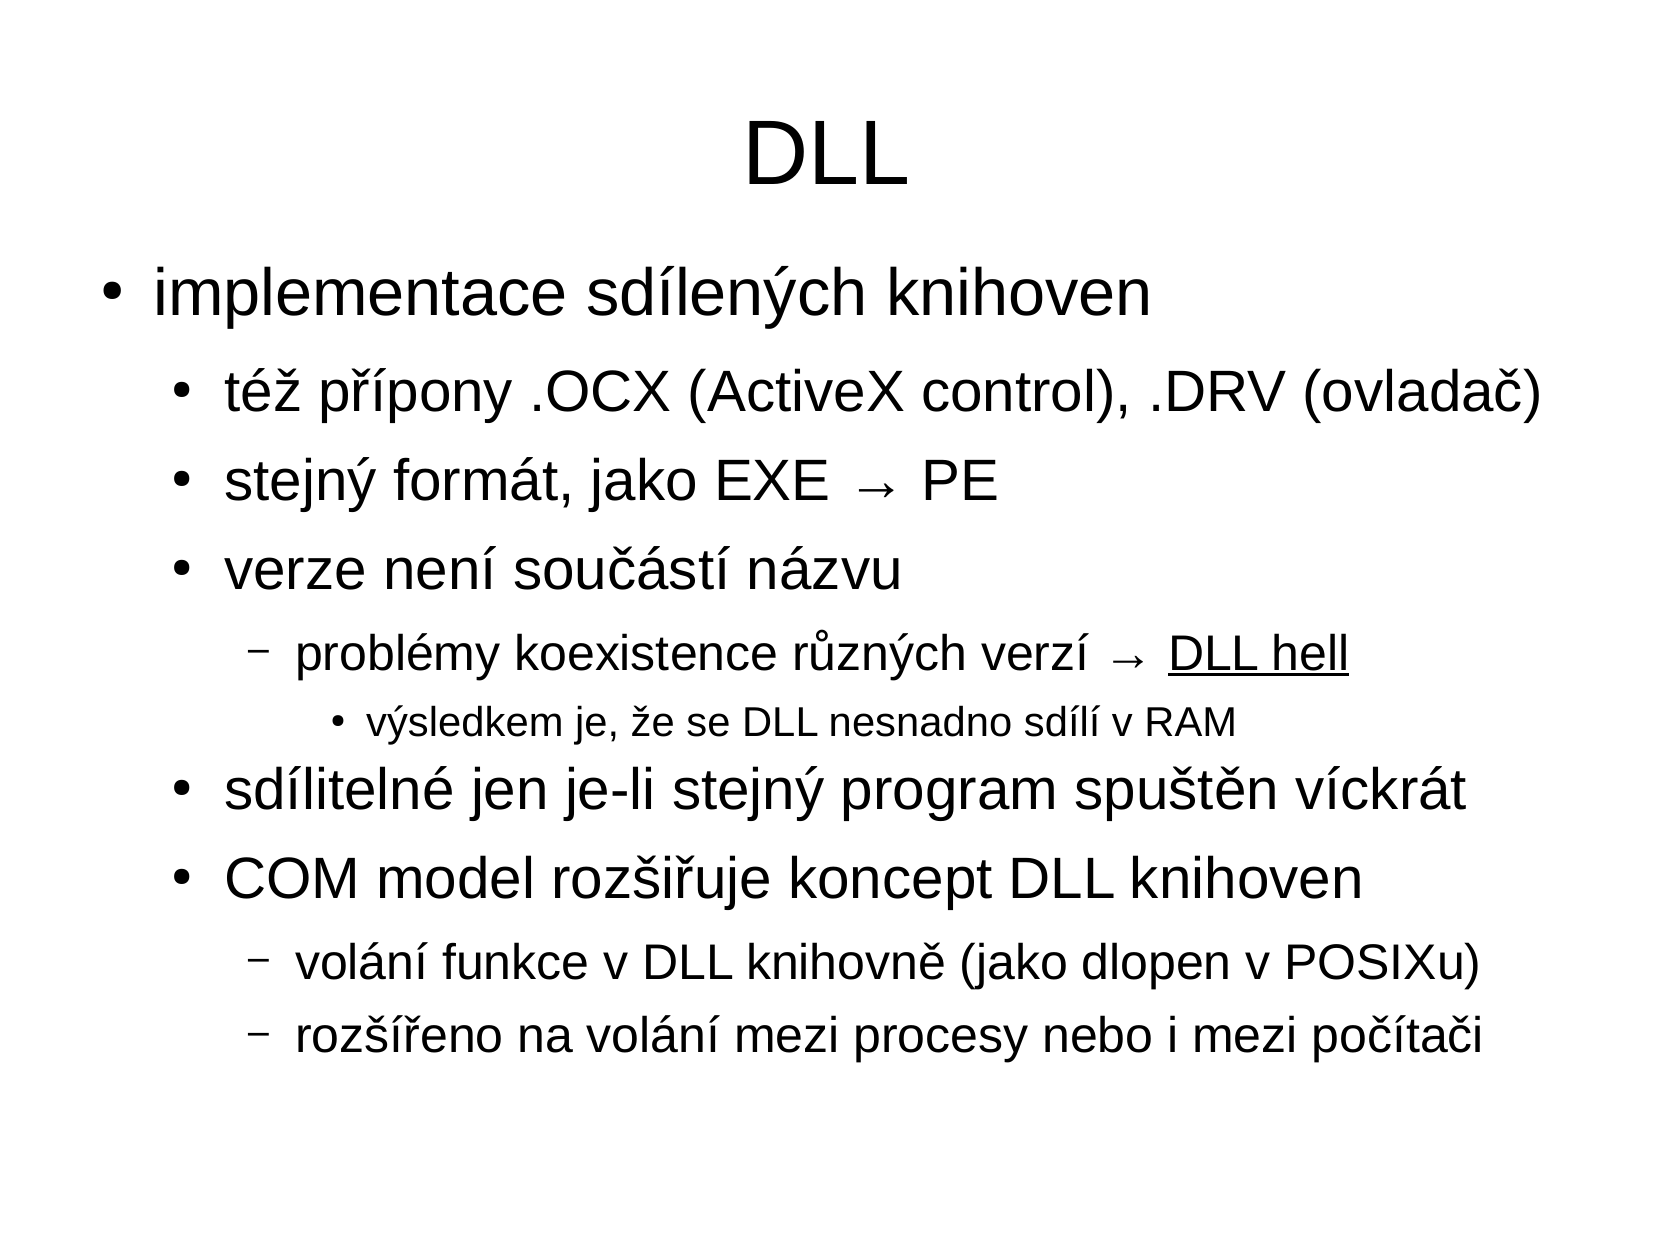

# DLL
implementace sdílených knihoven
též přípony .OCX (ActiveX control), .DRV (ovladač)
stejný formát, jako EXE → PE
verze není součástí názvu
problémy koexistence různých verzí → DLL hell
výsledkem je, že se DLL nesnadno sdílí v RAM
sdílitelné jen je-li stejný program spuštěn víckrát
COM model rozšiřuje koncept DLL knihoven
volání funkce v DLL knihovně (jako dlopen v POSIXu)
rozšířeno na volání mezi procesy nebo i mezi počítači